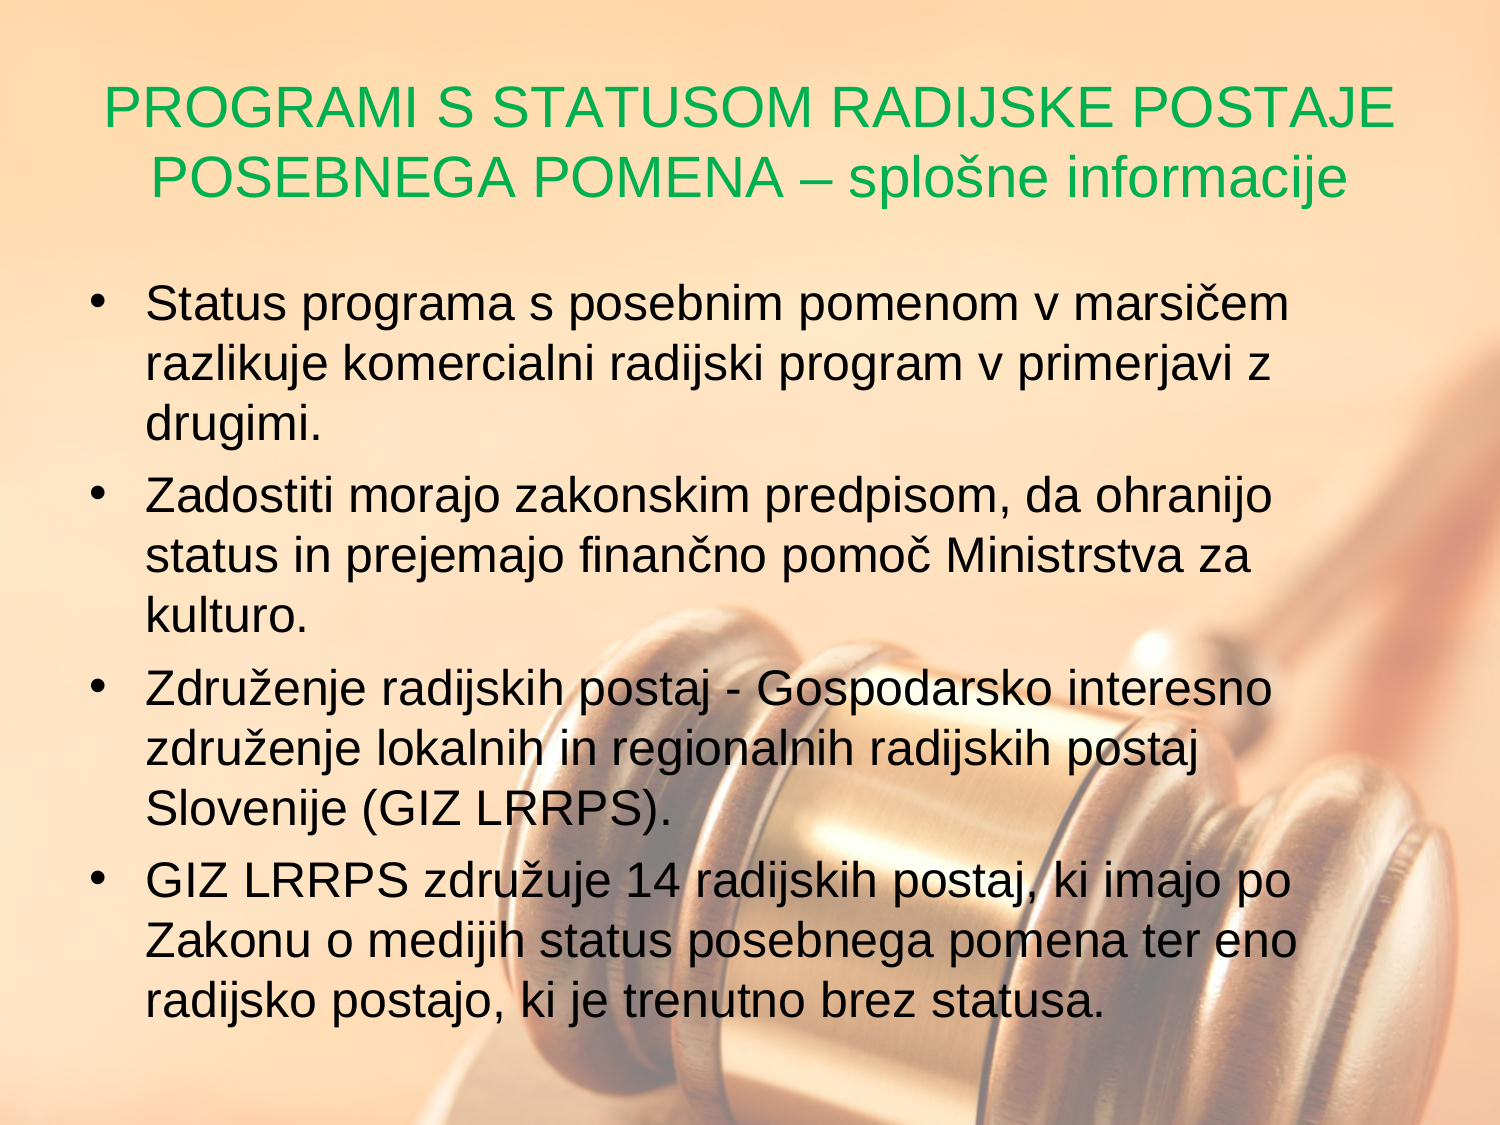

PROGRAMI S STATUSOM RADIJSKE POSTAJE POSEBNEGA POMENA – splošne informacije
Status programa s posebnim pomenom v marsičem razlikuje komercialni radijski program v primerjavi z drugimi.
Zadostiti morajo zakonskim predpisom, da ohranijo status in prejemajo finančno pomoč Ministrstva za kulturo.
Združenje radijskih postaj - Gospodarsko interesno združenje lokalnih in regionalnih radijskih postaj Slovenije (GIZ LRRPS).
GIZ LRRPS združuje 14 radijskih postaj, ki imajo po Zakonu o medijih status posebnega pomena ter eno radijsko postajo, ki je trenutno brez statusa.